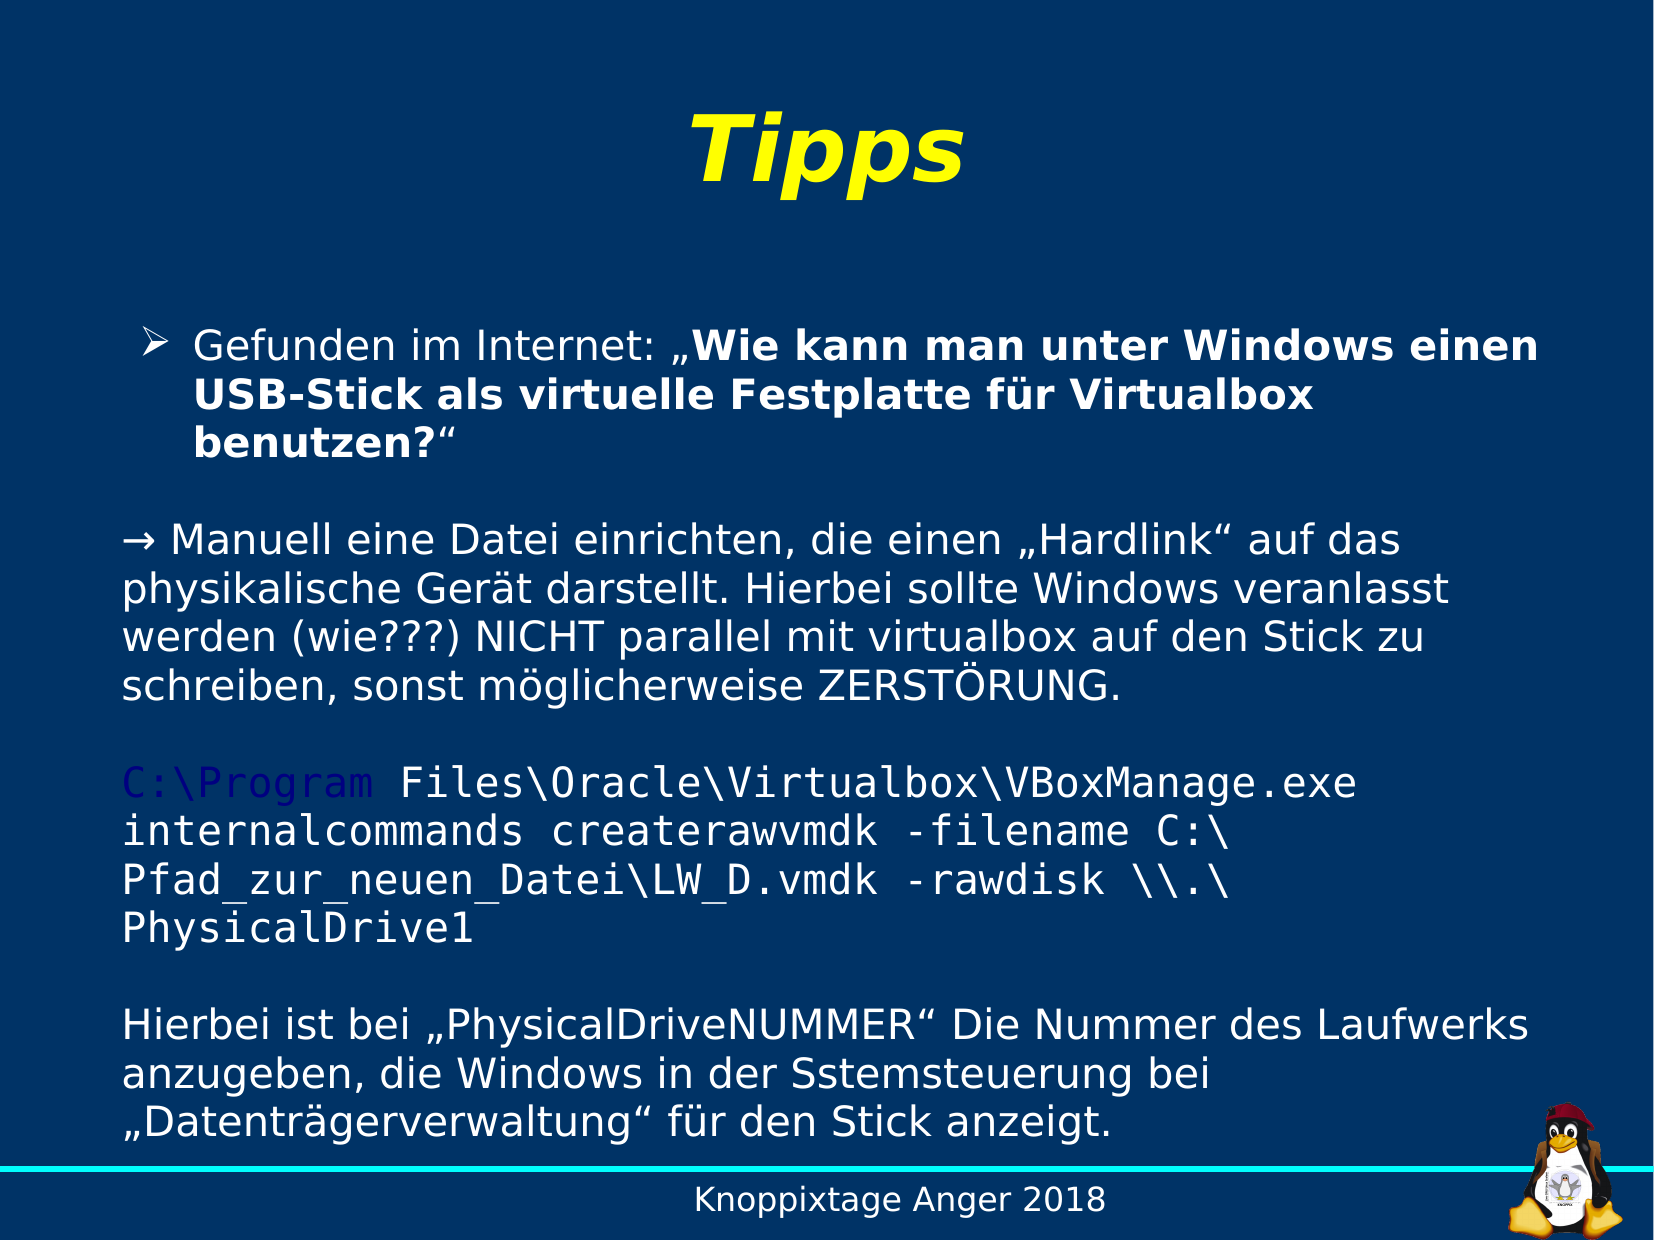

# Tipps
Gefunden im Internet: „Wie kann man unter Windows einen USB-Stick als virtuelle Festplatte für Virtualbox benutzen?“
→ Manuell eine Datei einrichten, die einen „Hardlink“ auf das physikalische Gerät darstellt. Hierbei sollte Windows veranlasst werden (wie???) NICHT parallel mit virtualbox auf den Stick zu schreiben, sonst möglicherweise ZERSTÖRUNG.
C:\Program Files\Oracle\Virtualbox\VBoxManage.exe internalcommands createrawvmdk -filename C:\Pfad_zur_neuen_Datei\LW_D.vmdk -rawdisk \\.\PhysicalDrive1
Hierbei ist bei „PhysicalDriveNUMMER“ Die Nummer des Laufwerks anzugeben, die Windows in der Sstemsteuerung bei „Datenträgerverwaltung“ für den Stick anzeigt.